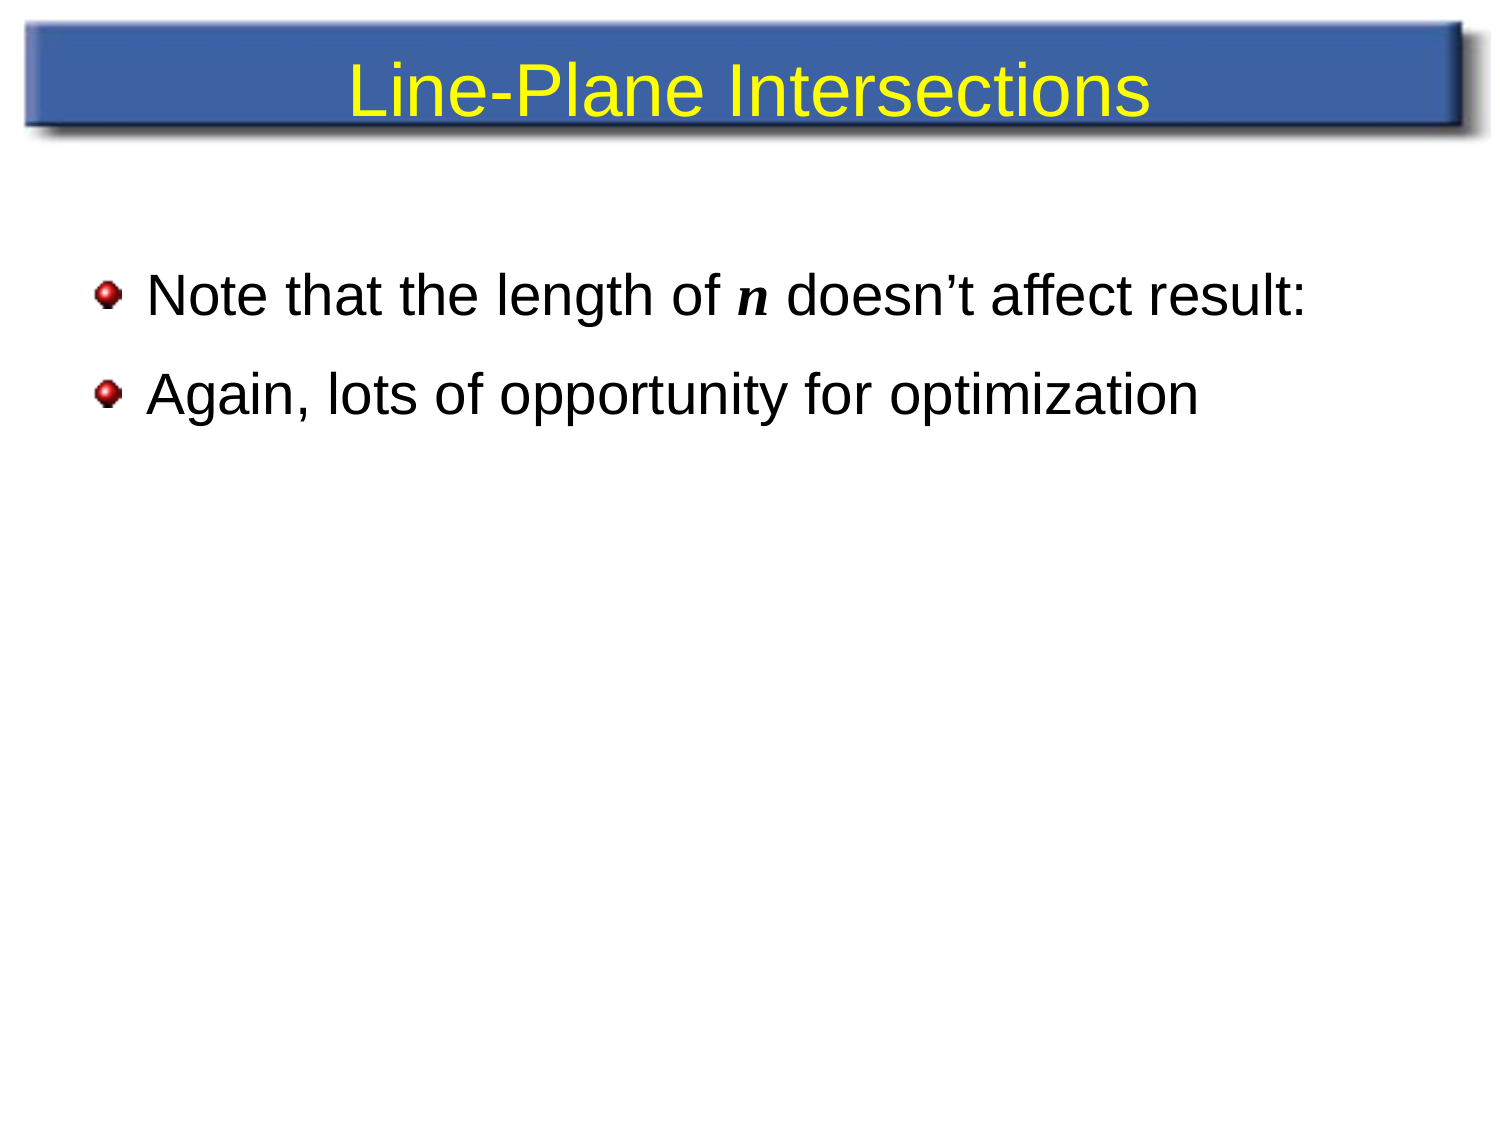

# Line-Plane Intersections
Note that the length of n doesn’t affect result:
Again, lots of opportunity for optimization